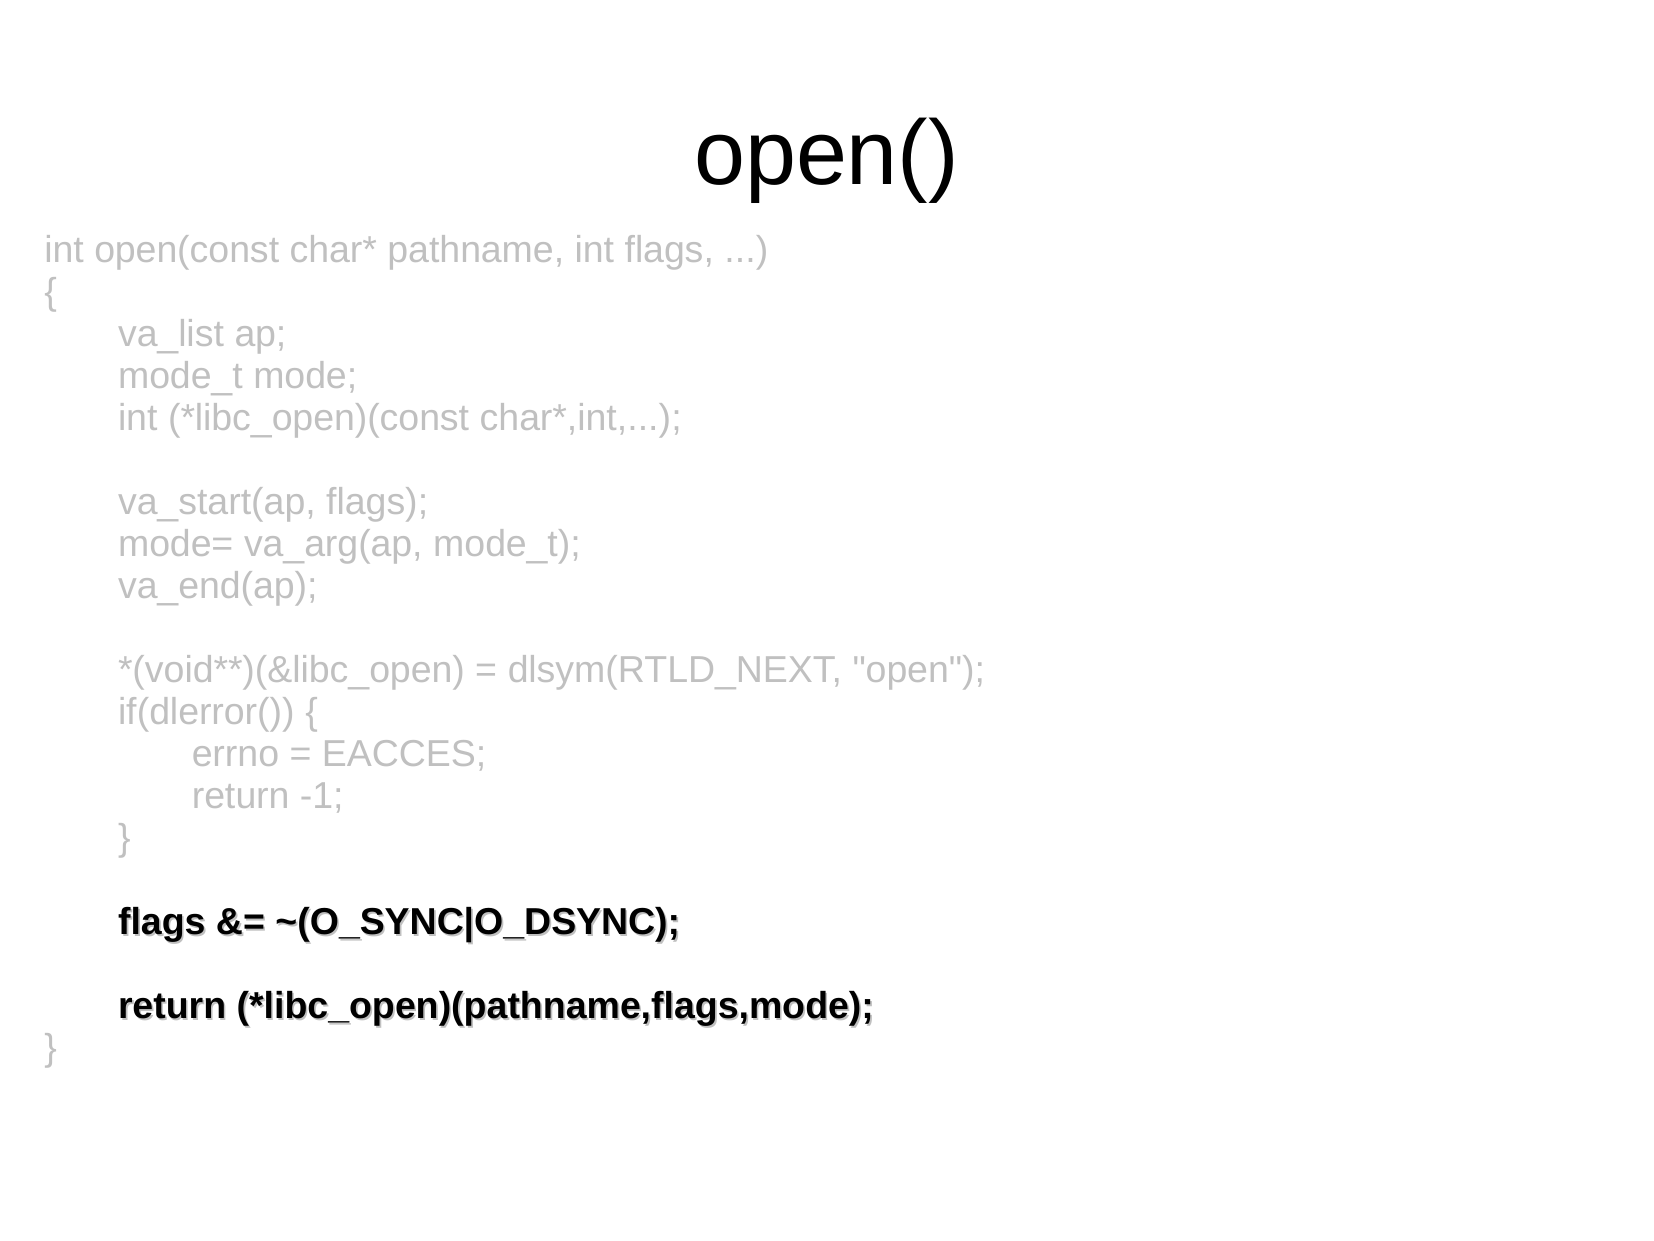

# open()
int open(const char* pathname, int flags, ...)
{
	va_list ap;
	mode_t mode;
	int (*libc_open)(const char*,int,...);
	va_start(ap, flags);
	mode= va_arg(ap, mode_t);
	va_end(ap);
	*(void**)(&libc_open) = dlsym(RTLD_NEXT, "open");
	if(dlerror()) {
		errno = EACCES;
		return -1;
	}
	flags &= ~(O_SYNC|O_DSYNC);
	return (*libc_open)(pathname,flags,mode);
}